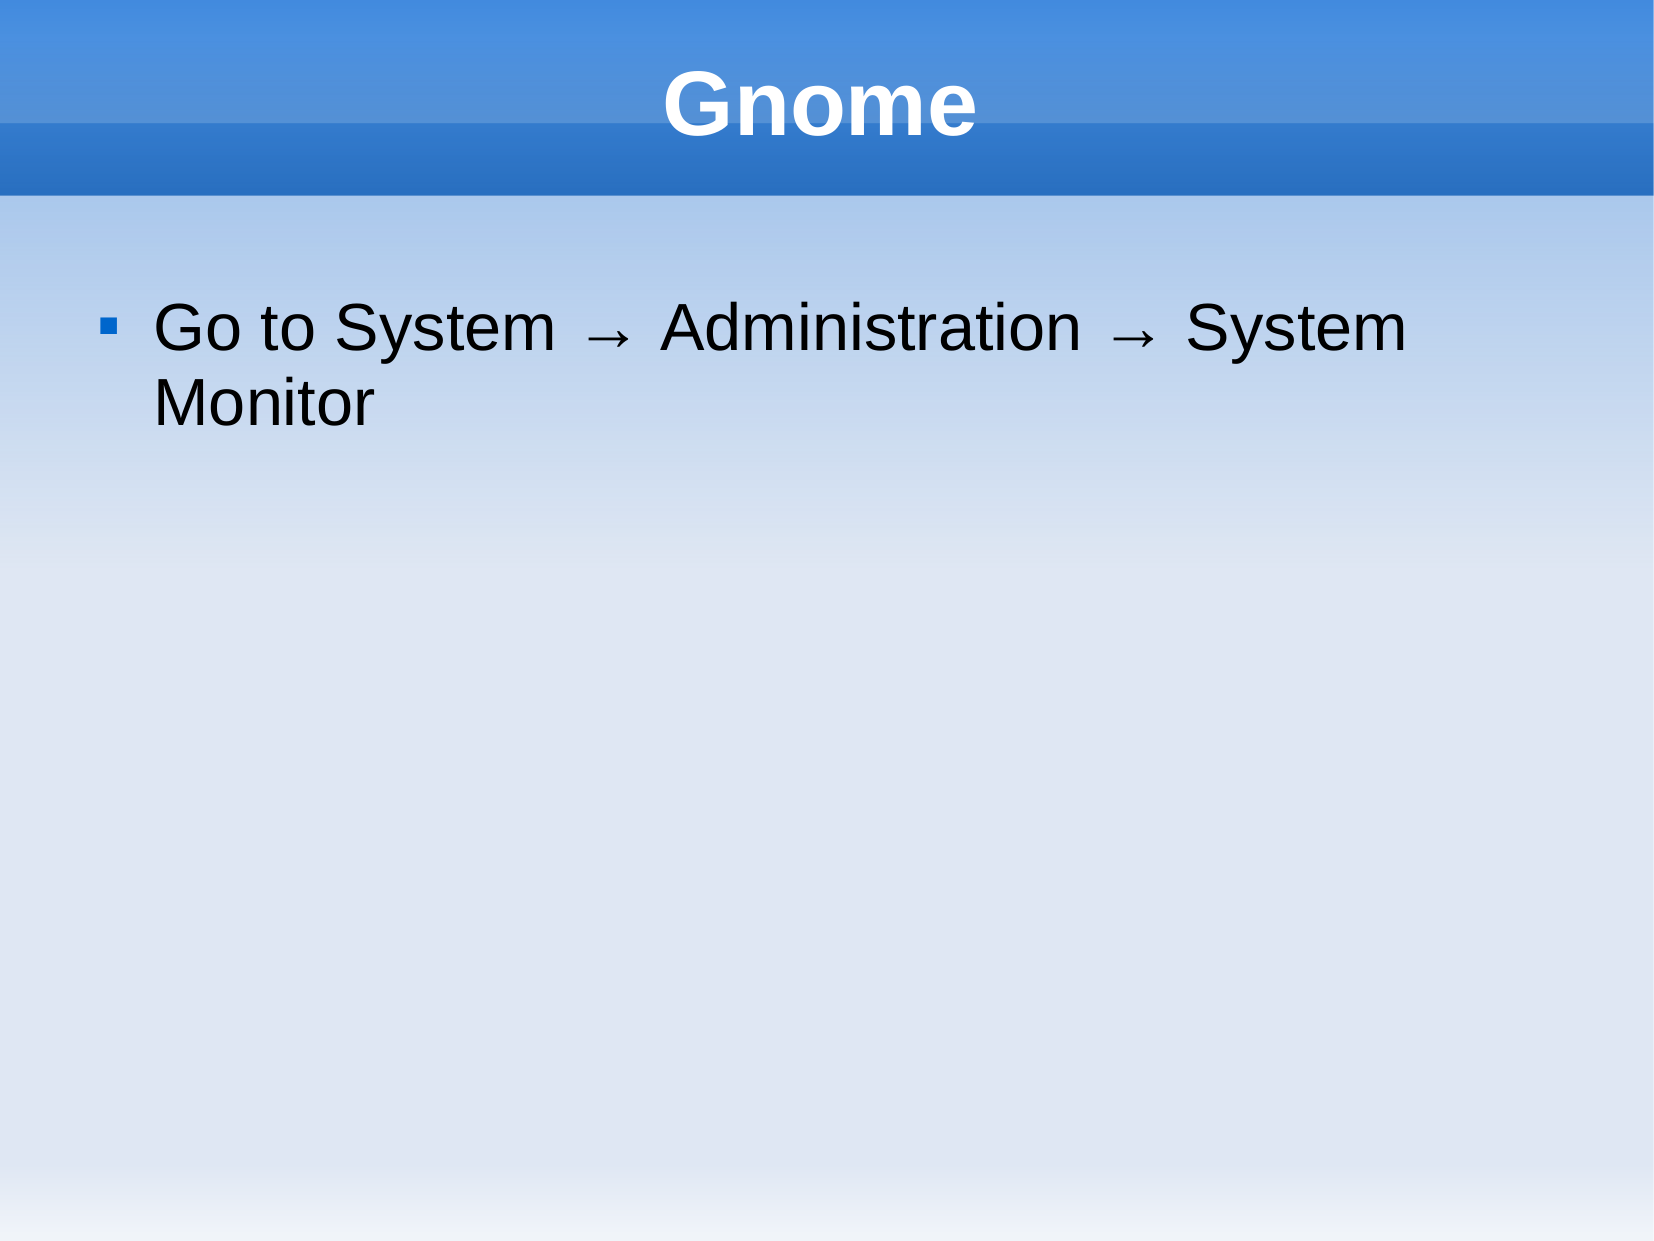

# Gnome
Go to System → Administration → System Monitor